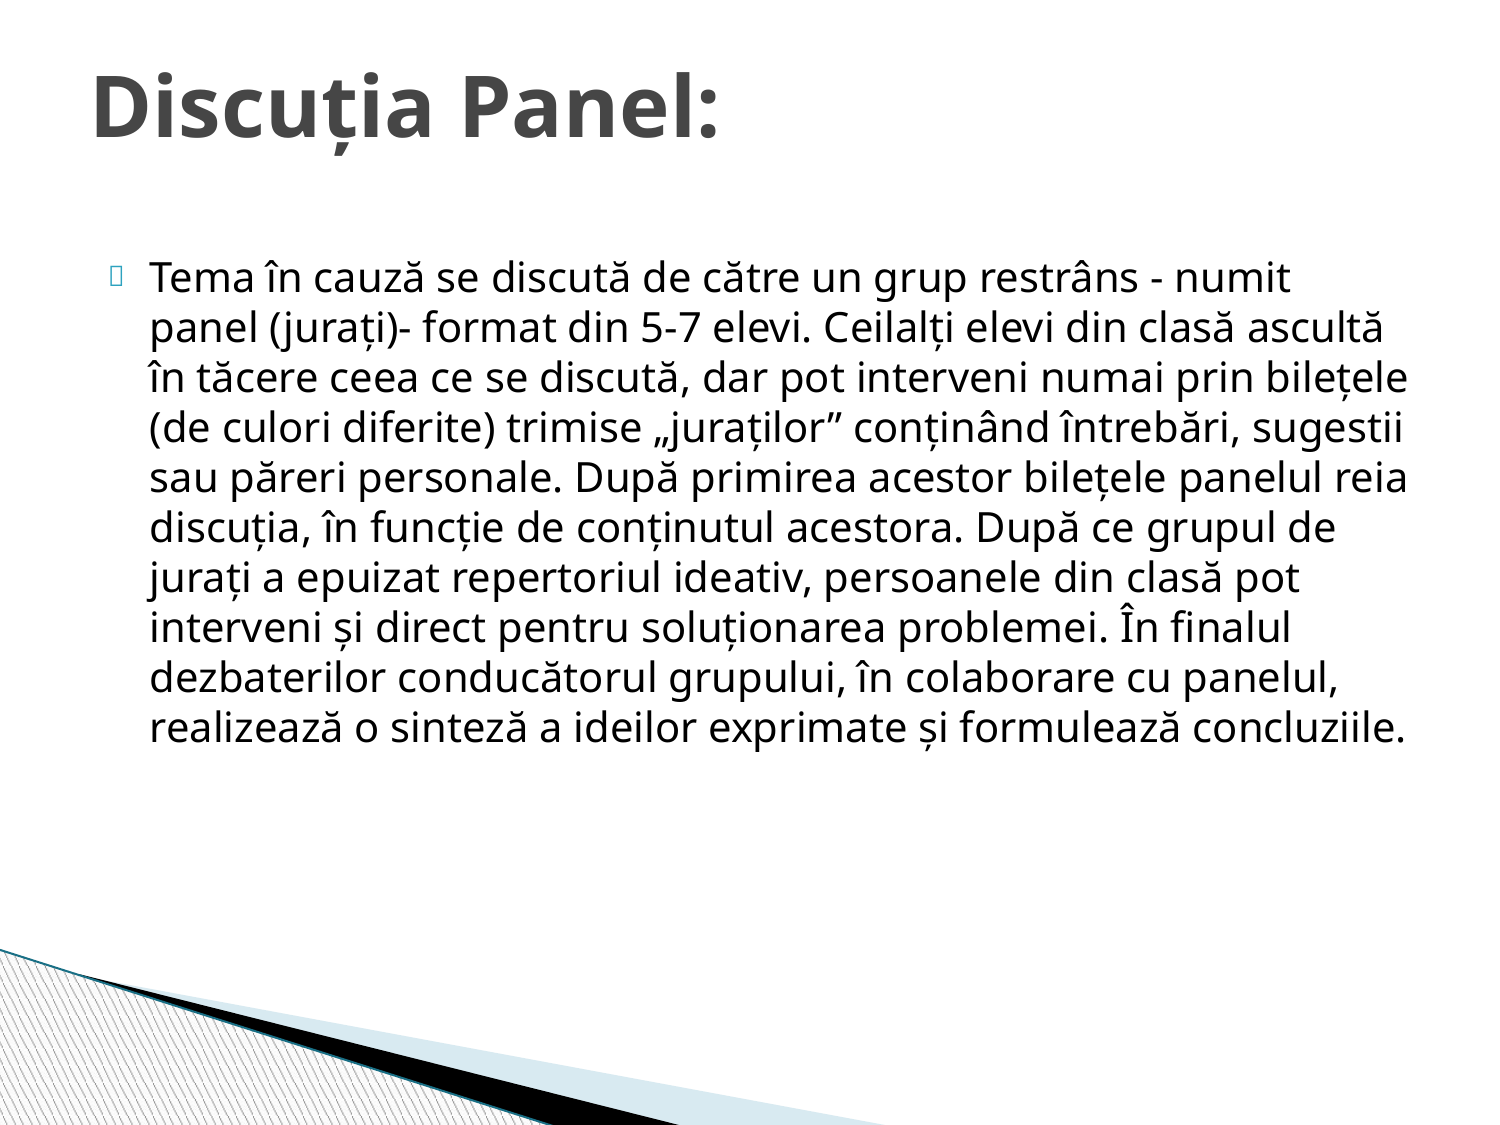

Discuția Panel:
# Tema în cauză se discută de către un grup restrâns - numit panel (jurați)- format din 5-7 elevi. Ceilalți elevi din clasă ascultă în tăcere ceea ce se discută, dar pot interveni numai prin bilețele (de culori diferite) trimise „juraților” conținând întrebări, sugestii sau păreri personale. După primirea acestor bilețele panelul reia discuția, în funcție de conținutul acestora. După ce grupul de jurați a epuizat repertoriul ideativ, persoanele din clasă pot interveni și direct pentru soluționarea problemei. În finalul dezbaterilor conducătorul grupului, în colaborare cu panelul, realizează o sinteză a ideilor exprimate și formulează concluziile.